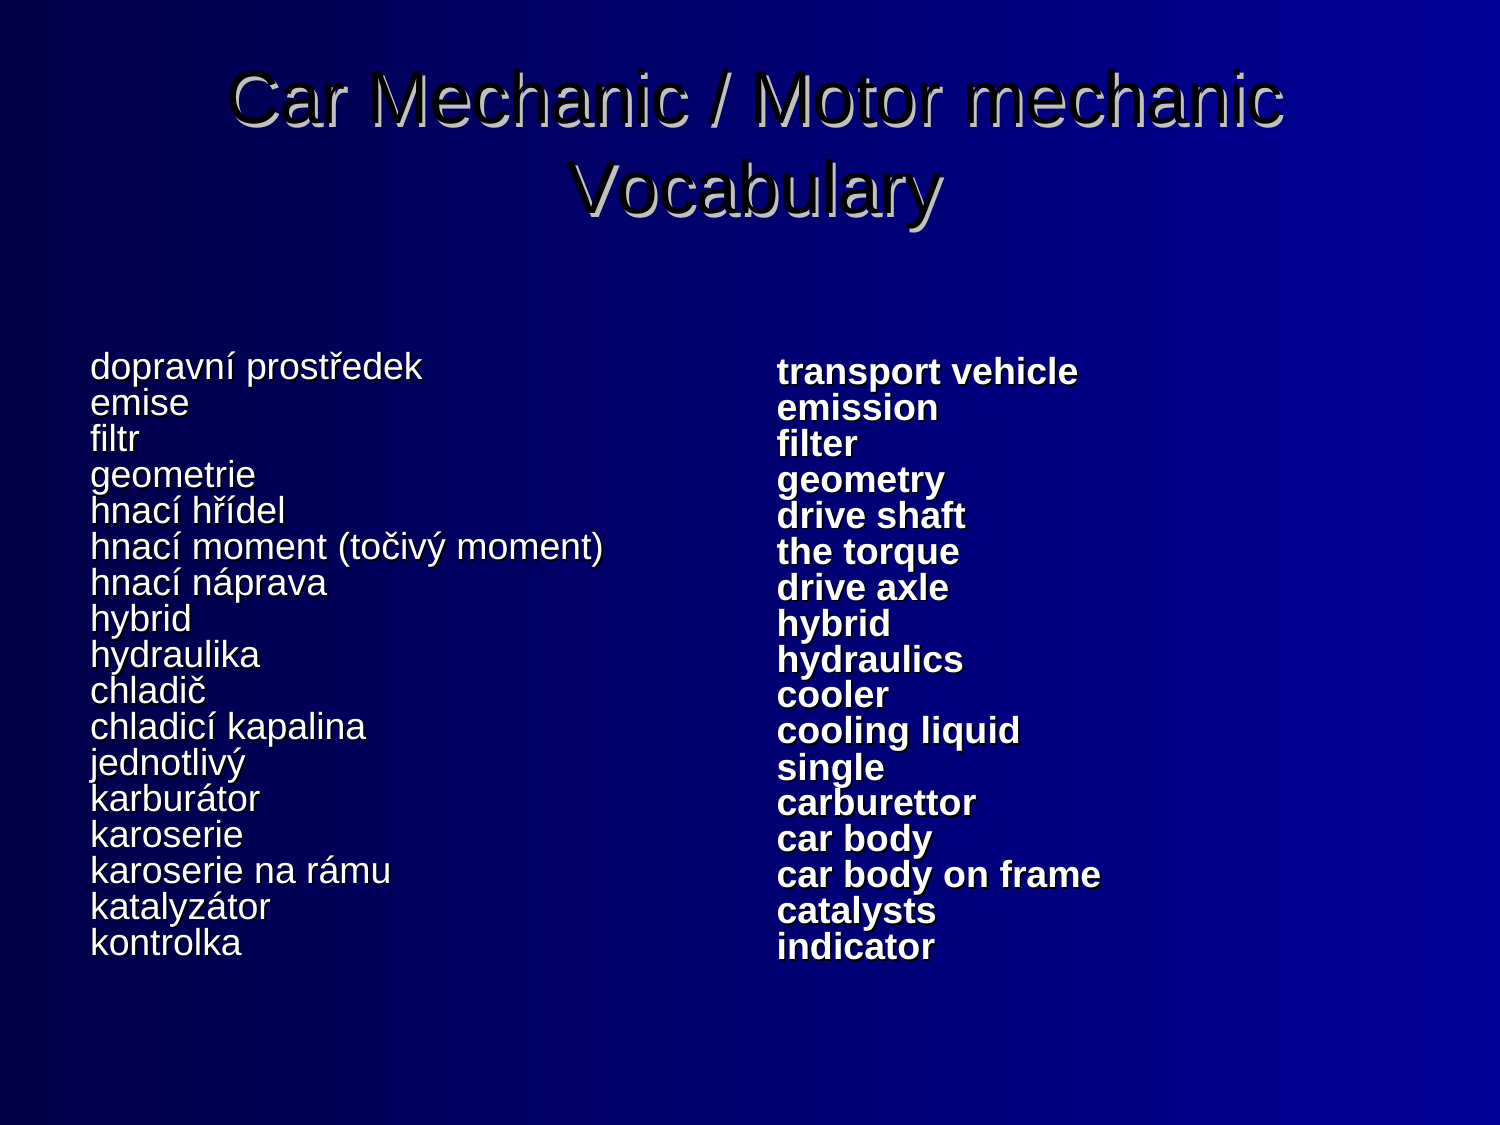

# Car Mechanic / Motor mechanic Vocabulary
dopravní prostředek
emise
filtr
geometrie
hnací hřídel
hnací moment (točivý moment)
hnací náprava
hybrid
hydraulika
chladič
chladicí kapalina
jednotlivý
karburátor
karoserie
karoserie na rámu
katalyzátor
kontrolka
transport vehicle
emission
filter
geometry
drive shaft
the torque
drive axle
hybrid
hydraulics
cooler
cooling liquid
single
carburettor
car body
car body on frame
catalysts
indicator